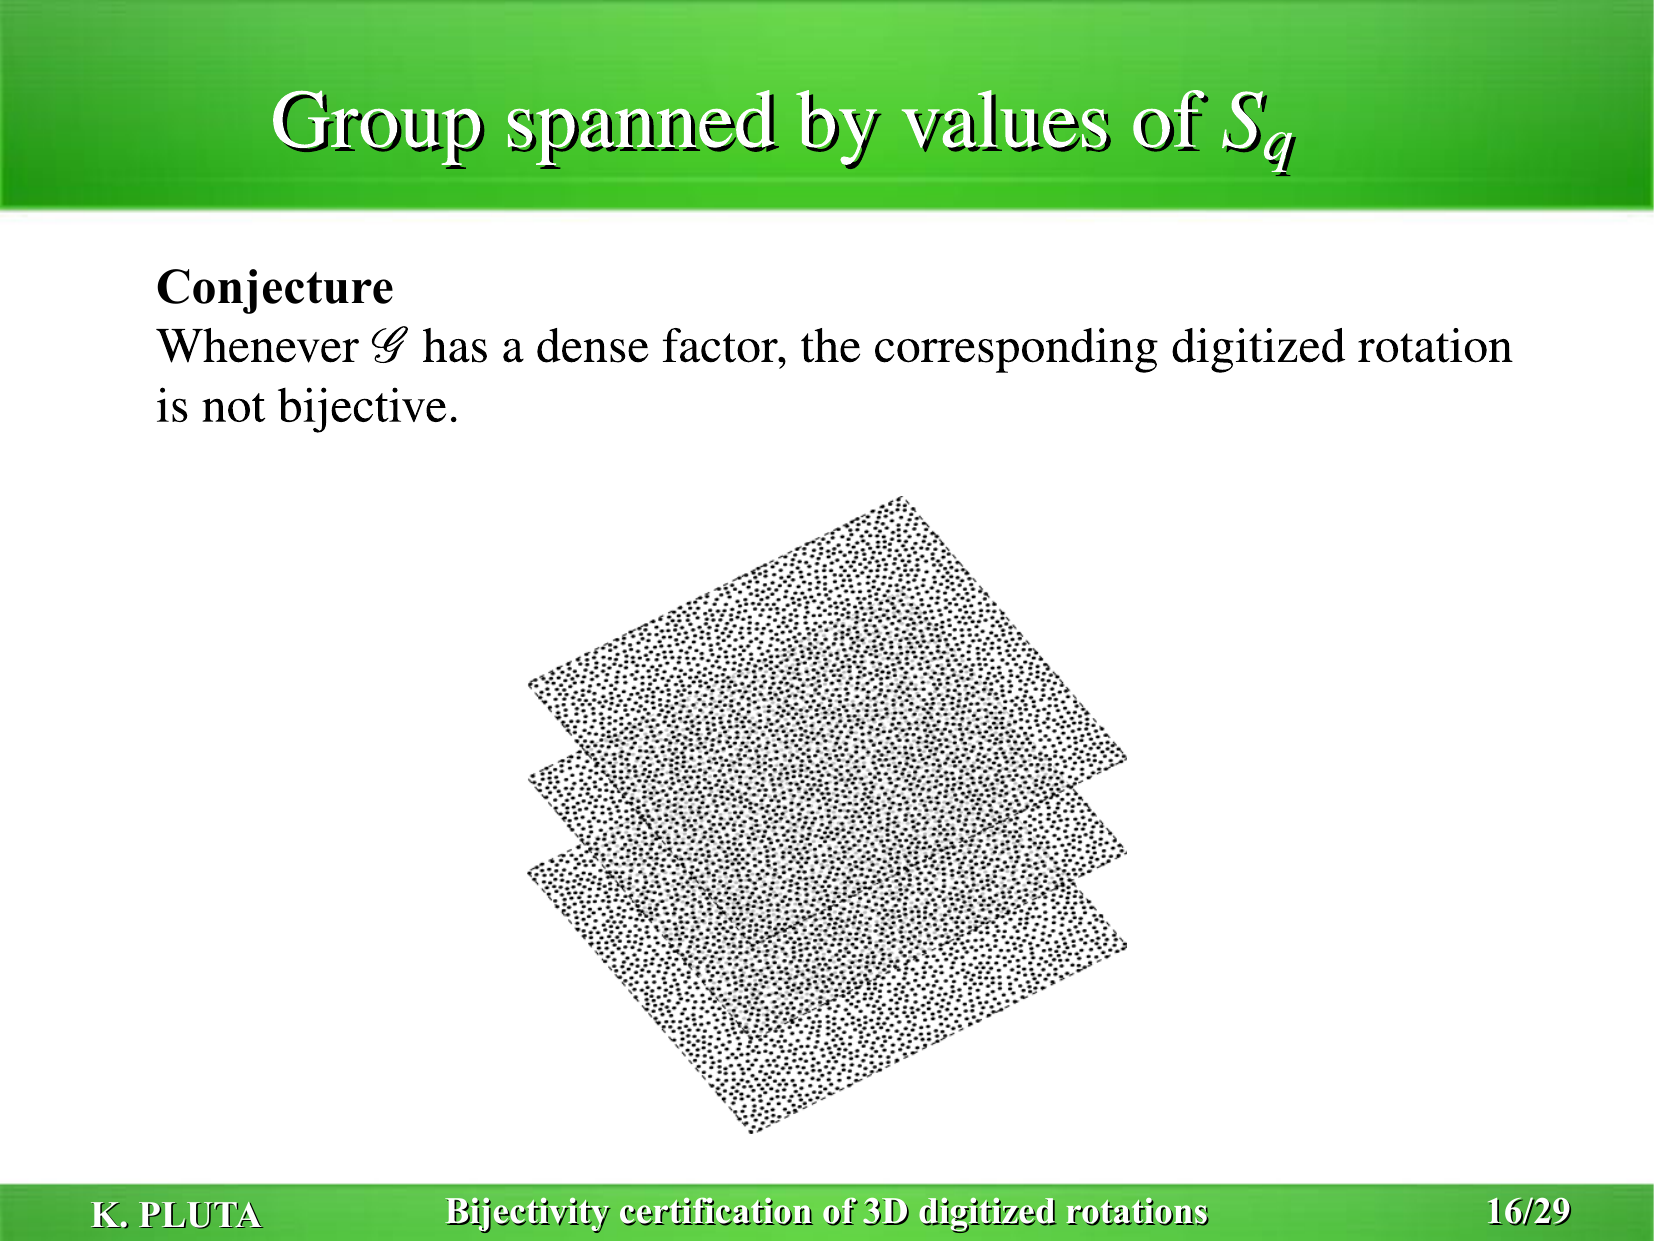

Conjecture
Bijectivity certification of 3D digitized rotations
16